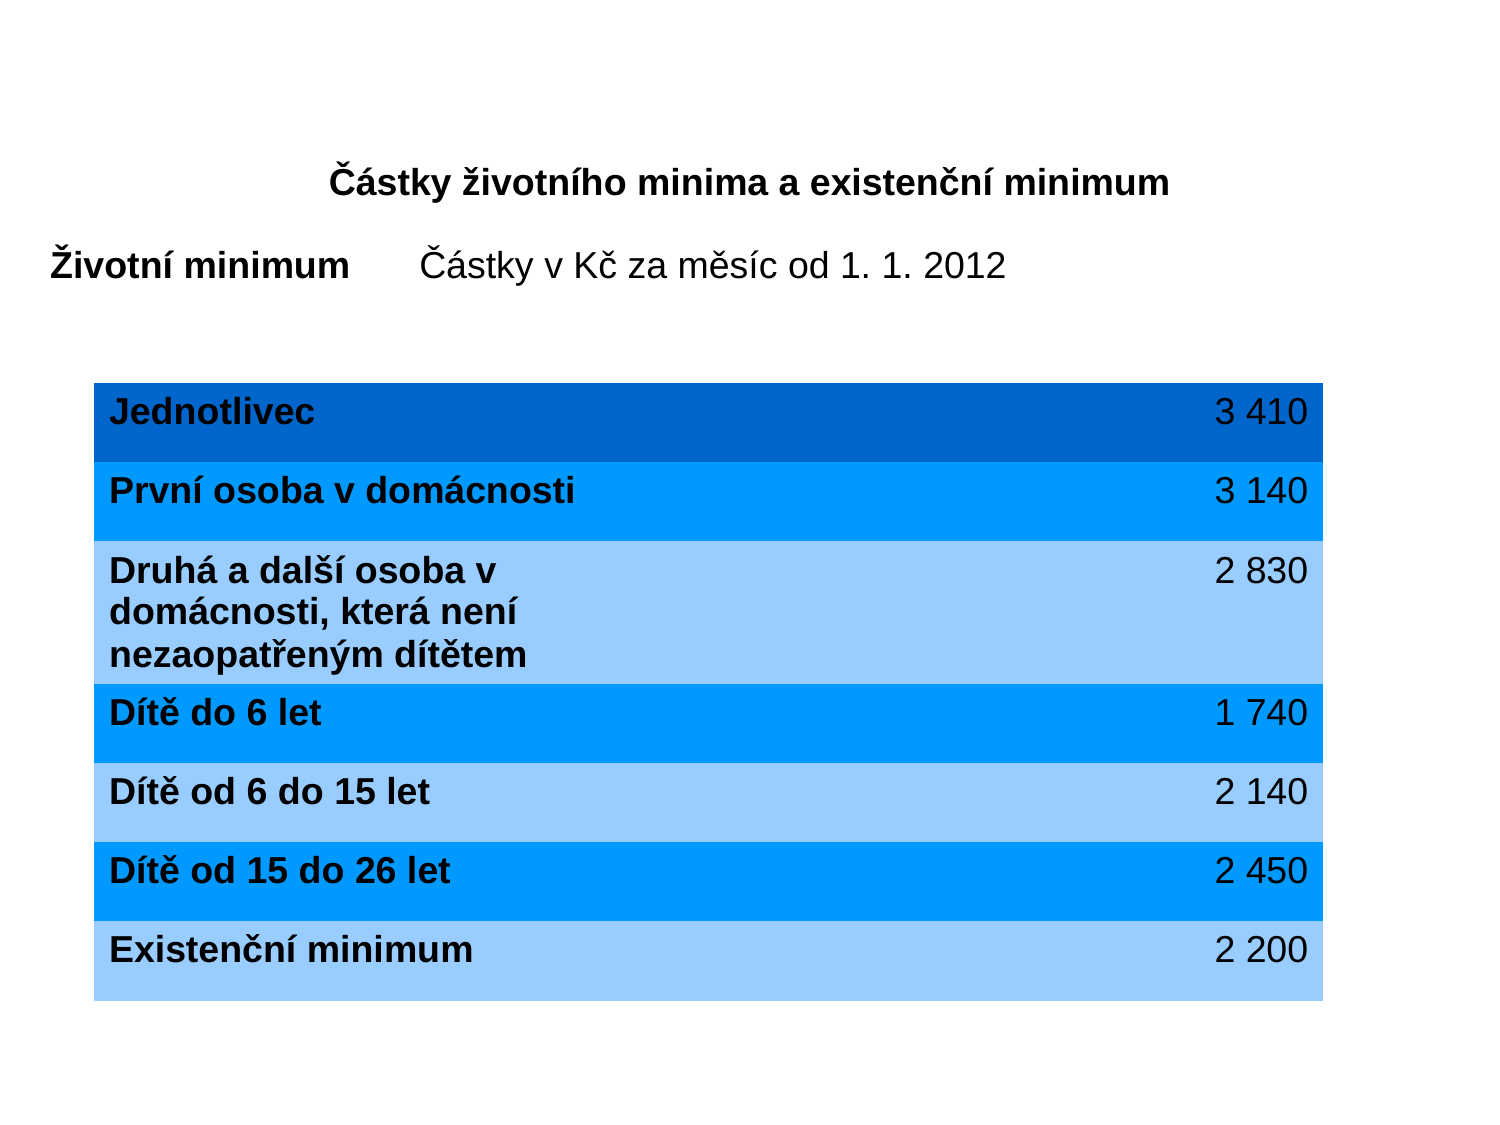

Částky životního minima a existenční minimum
Životní minimum	Částky v Kč za měsíc od 1. 1. 2012
| Jednotlivec | 3 410 |
| --- | --- |
| První osoba v domácnosti | 3 140 |
| Druhá a další osoba v domácnosti, která není nezaopatřeným dítětem | 2 830 |
| Dítě do 6 let | 1 740 |
| Dítě od 6 do 15 let | 2 140 |
| Dítě od 15 do 26 let | 2 450 |
| Existenční minimum | 2 200 |